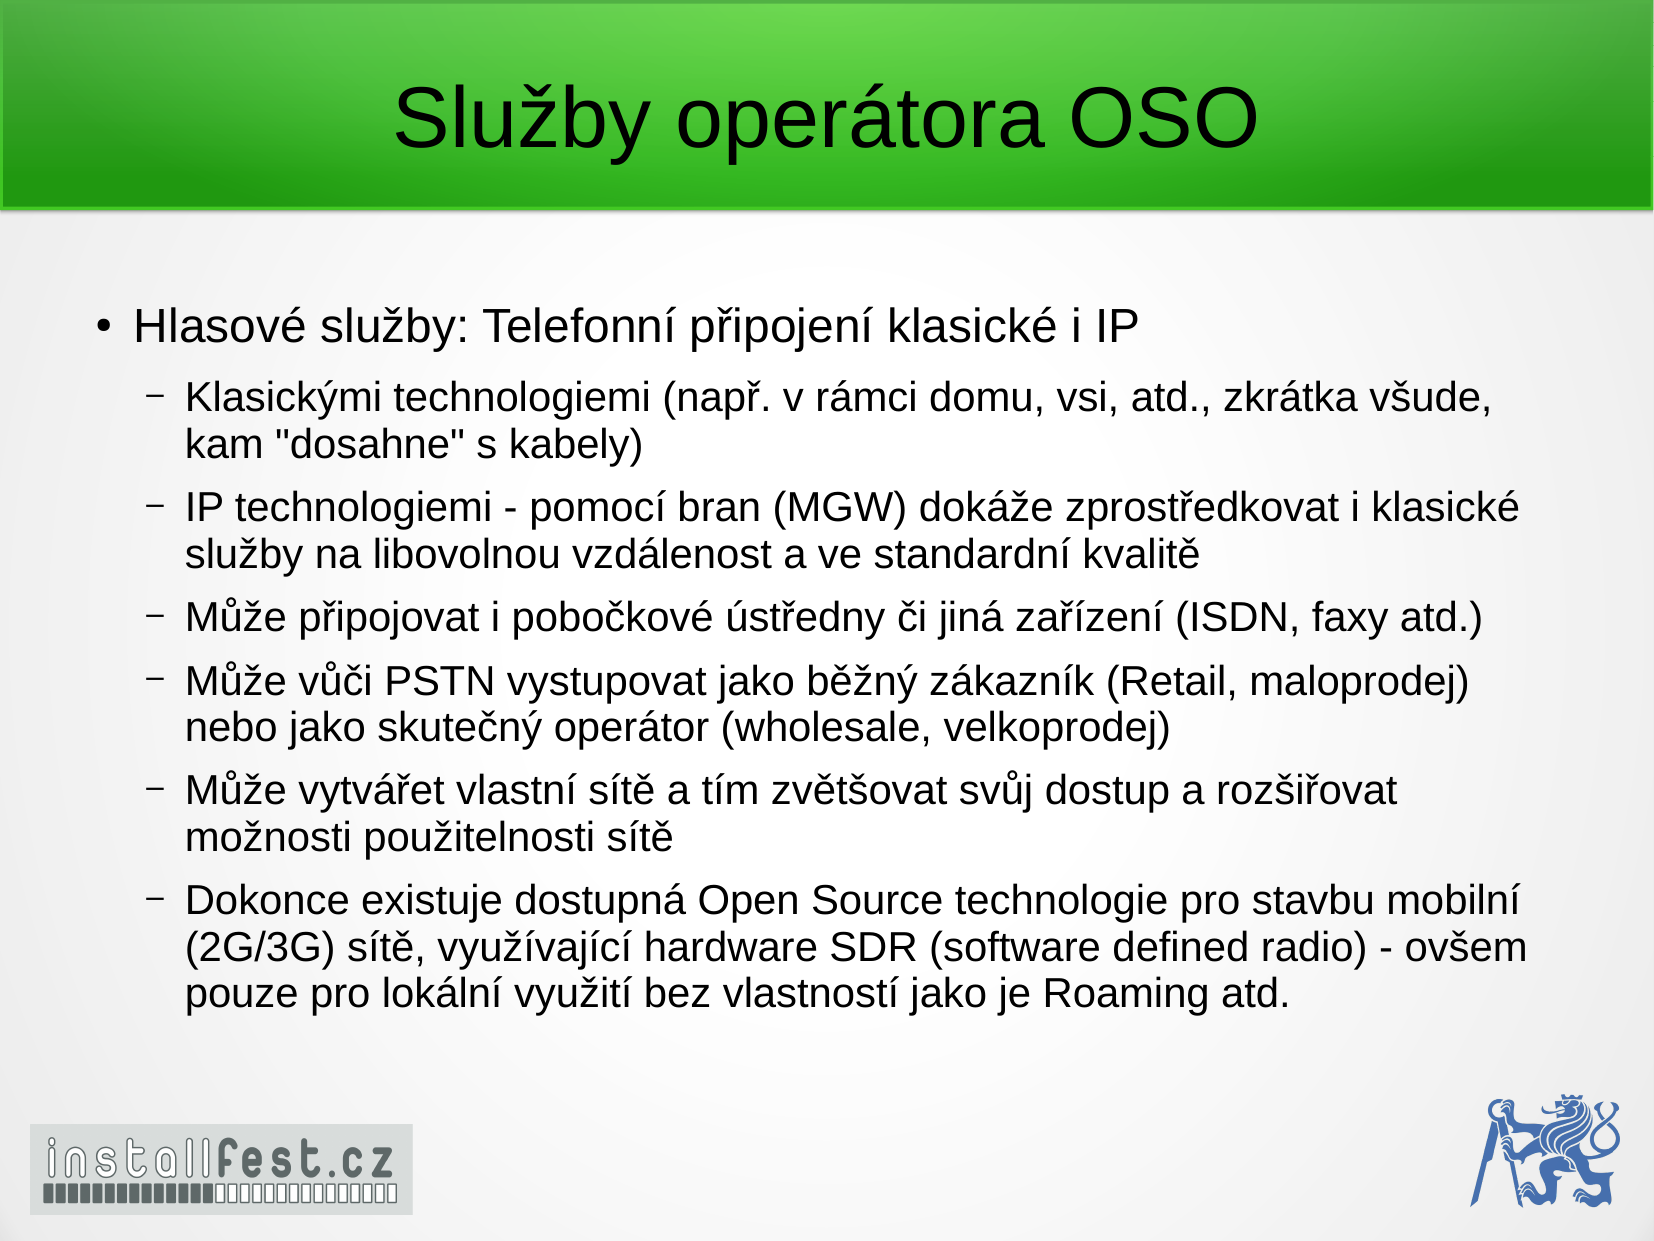

# Služby operátora OSO
Hlasové služby: Telefonní připojení klasické i IP
Klasickými technologiemi (např. v rámci domu, vsi, atd., zkrátka všude, kam "dosahne" s kabely)
IP technologiemi - pomocí bran (MGW) dokáže zprostředkovat i klasické služby na libovolnou vzdálenost a ve standardní kvalitě
Může připojovat i pobočkové ústředny či jiná zařízení (ISDN, faxy atd.)
Může vůči PSTN vystupovat jako běžný zákazník (Retail, maloprodej) nebo jako skutečný operátor (wholesale, velkoprodej)
Může vytvářet vlastní sítě a tím zvětšovat svůj dostup a rozšiřovat možnosti použitelnosti sítě
Dokonce existuje dostupná Open Source technologie pro stavbu mobilní (2G/3G) sítě, využívající hardware SDR (software defined radio) - ovšem pouze pro lokální využití bez vlastností jako je Roaming atd.